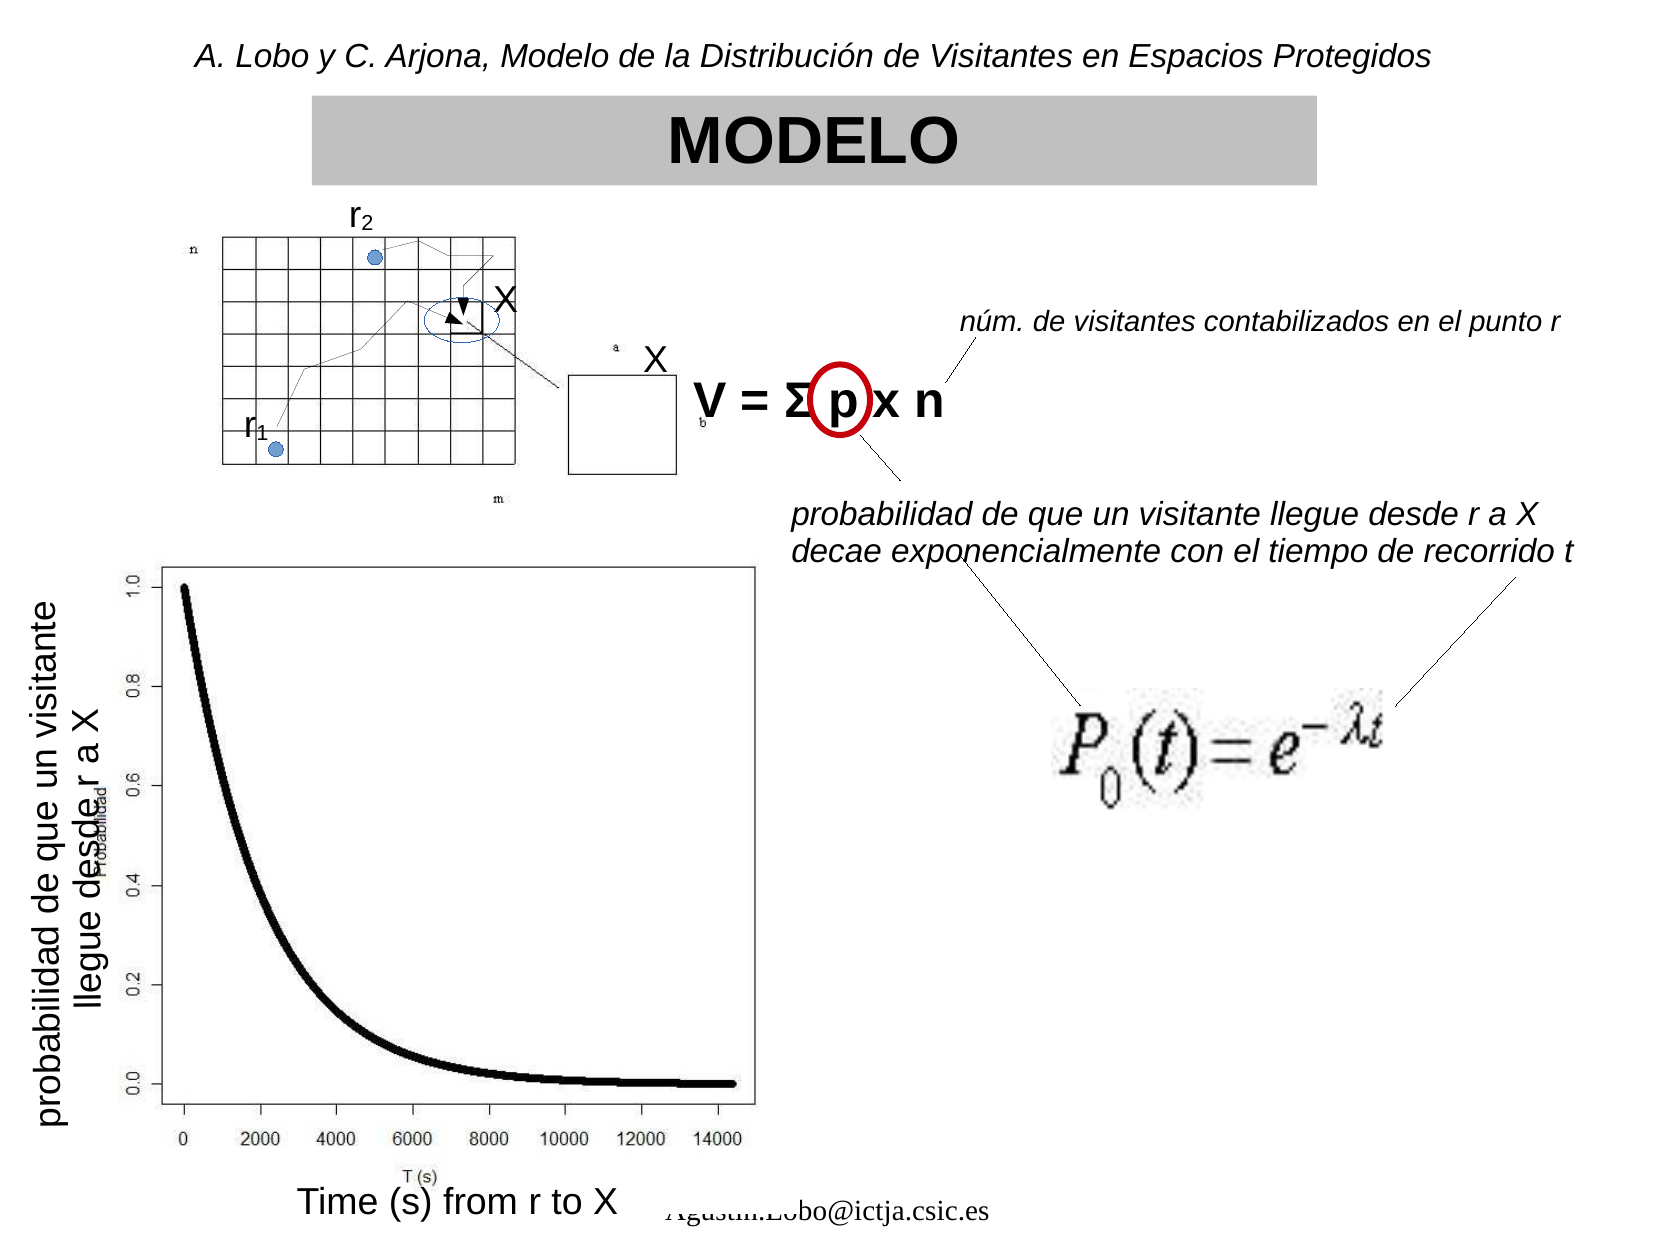

MODELO
r2
X
X
r1
núm. de visitantes contabilizados en el punto r
V = Σ p x n
probabilidad de que un visitante llegue desde r a X decae exponencialmente con el tiempo de recorrido t
probabilidad de que un visitante
llegue desde r a X
Time (s) from r to X